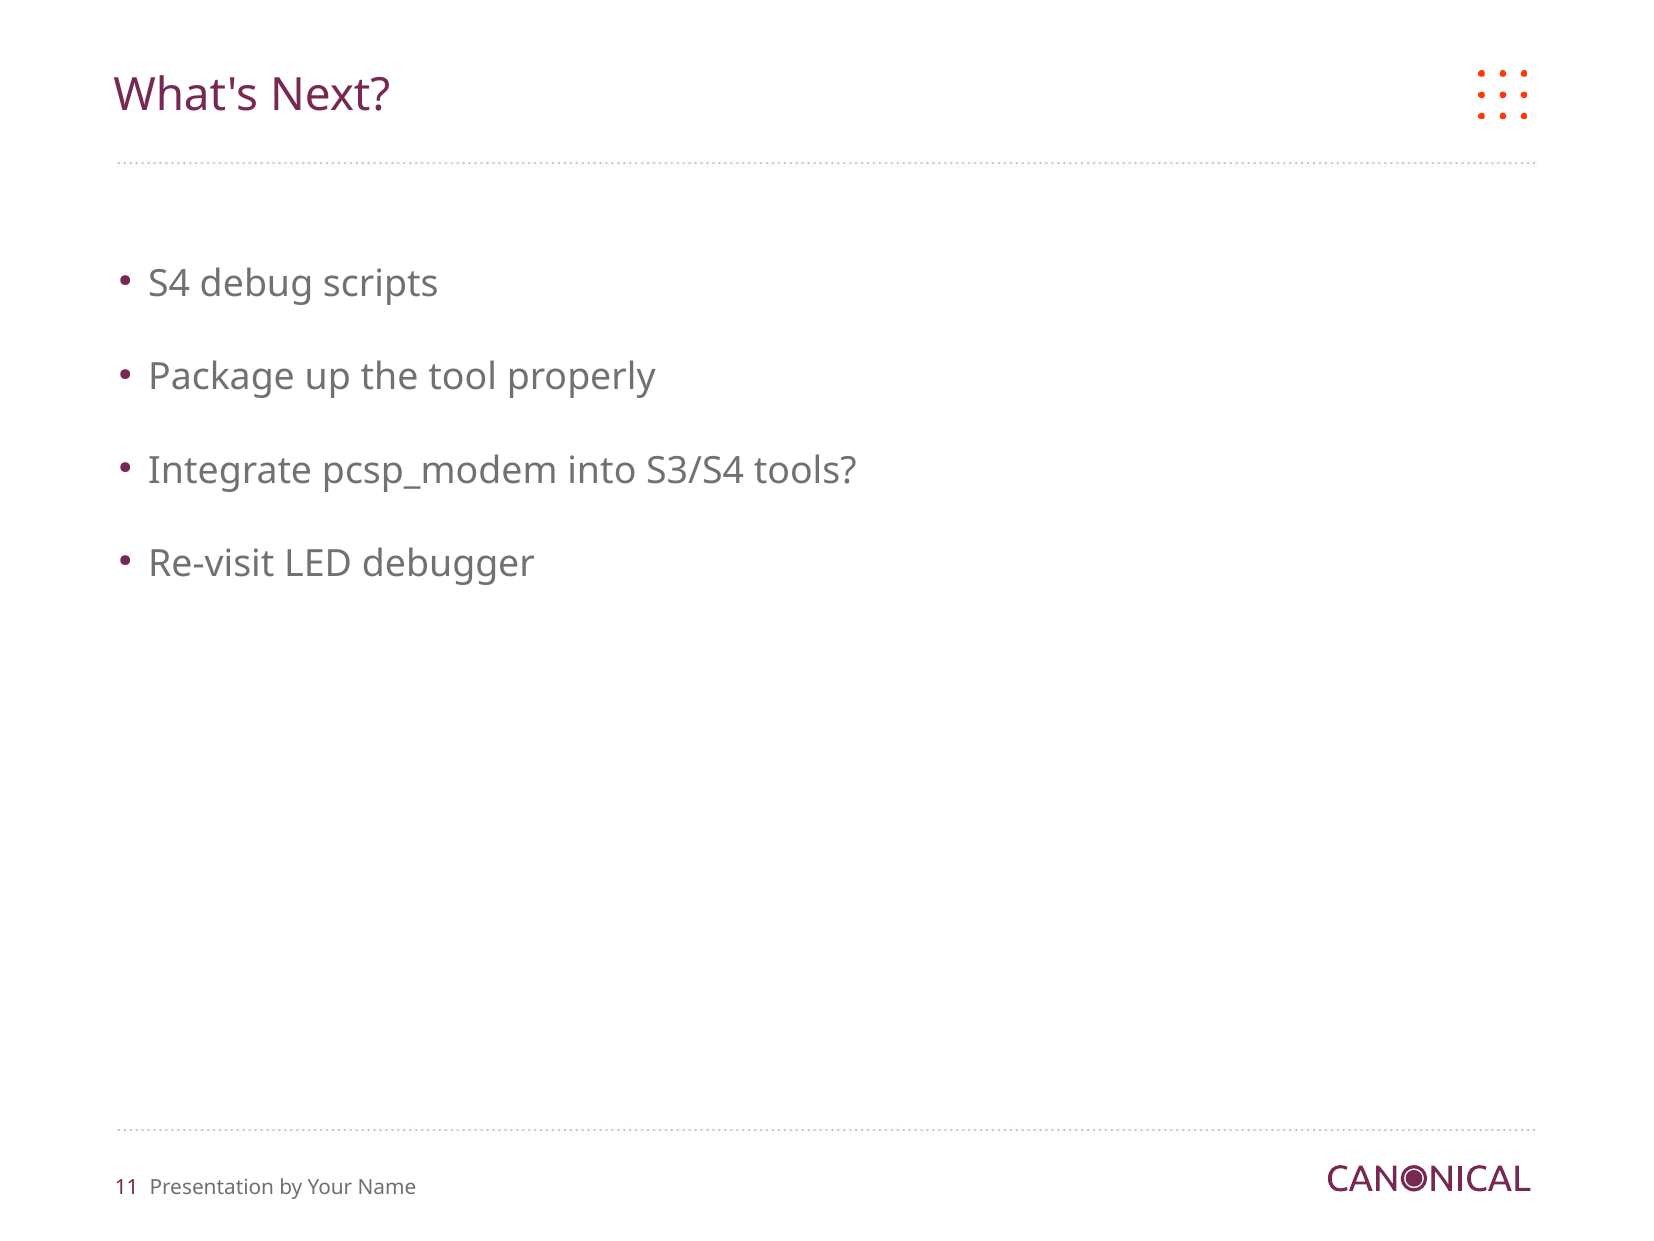

# What's Next?
S4 debug scripts
Package up the tool properly
Integrate pcsp_modem into S3/S4 tools?
Re-visit LED debugger